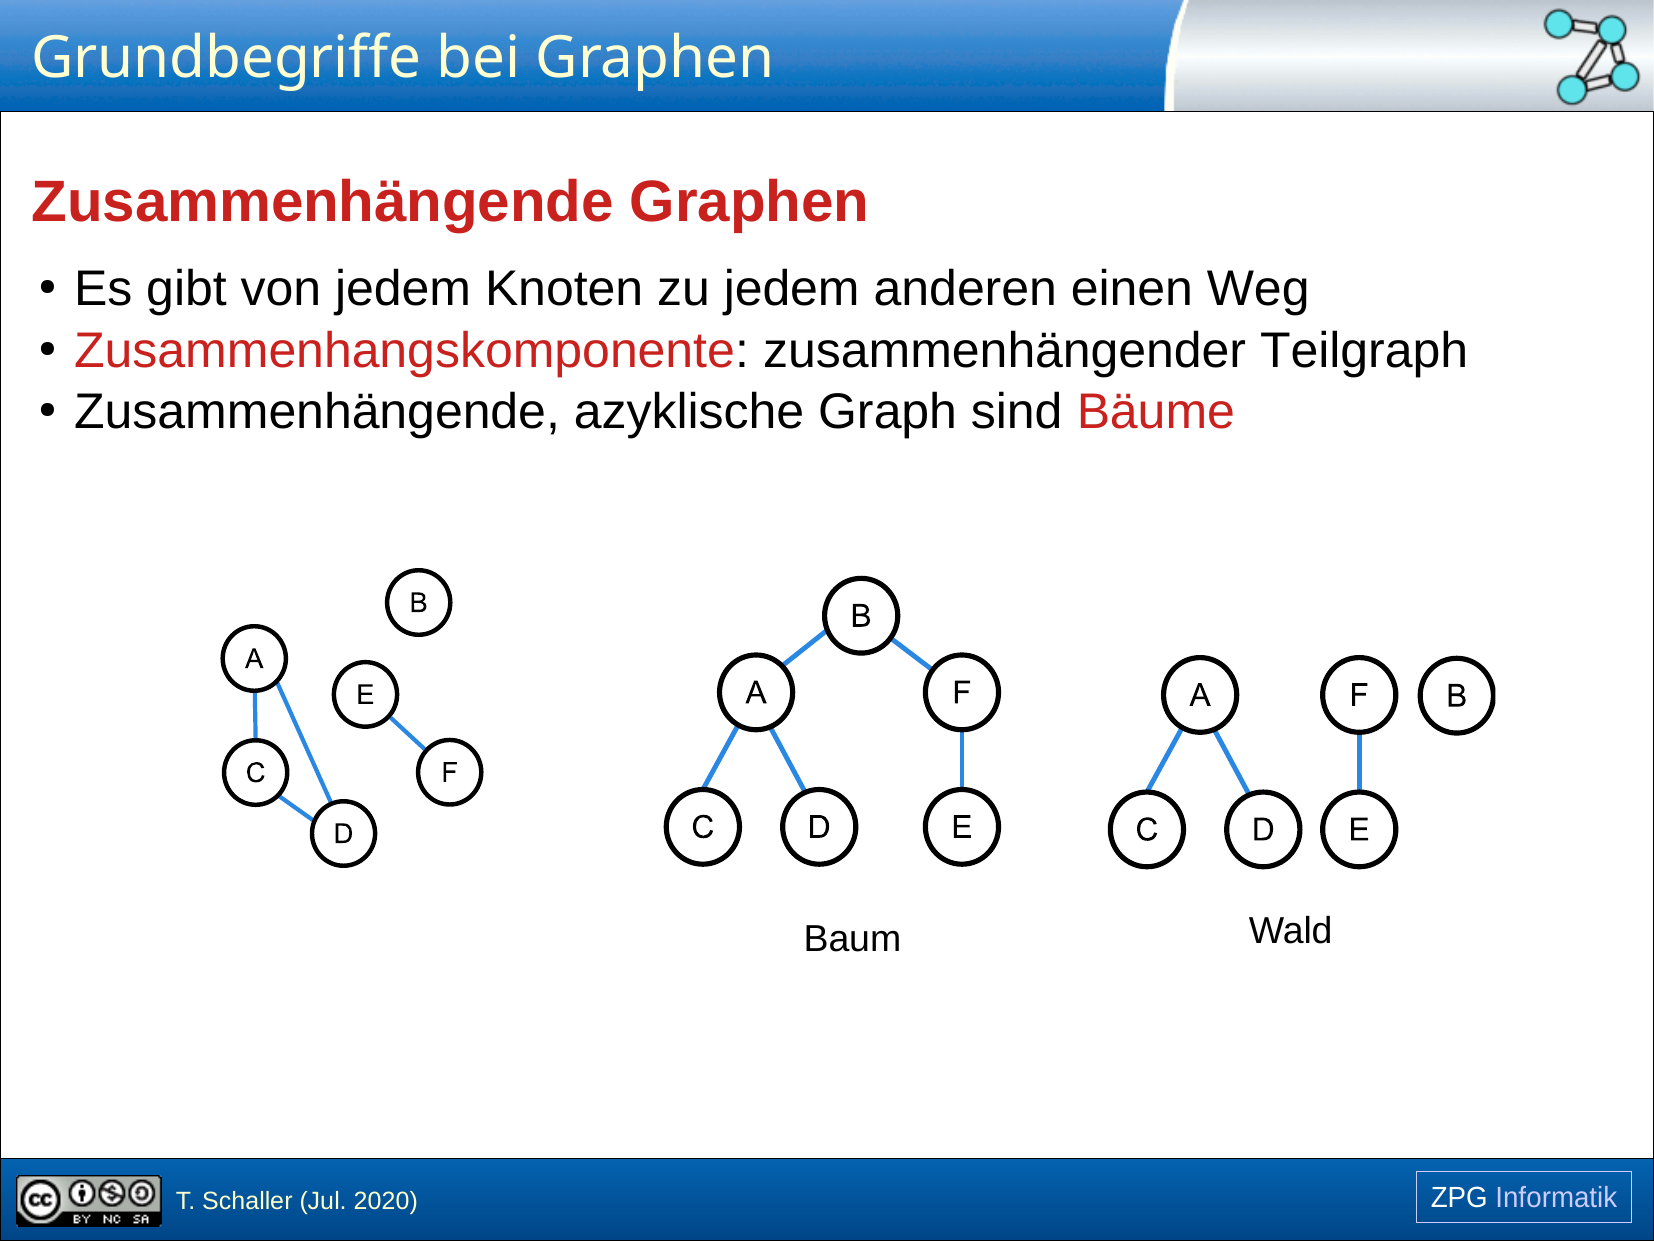

# Grundbegriffe bei Graphen
Zusammenhängende Graphen
Es gibt von jedem Knoten zu jedem anderen einen Weg
Zusammenhangskomponente: zusammenhängender Teilgraph
Zusammenhängende, azyklische Graph sind Bäume
Wald
Baum
5